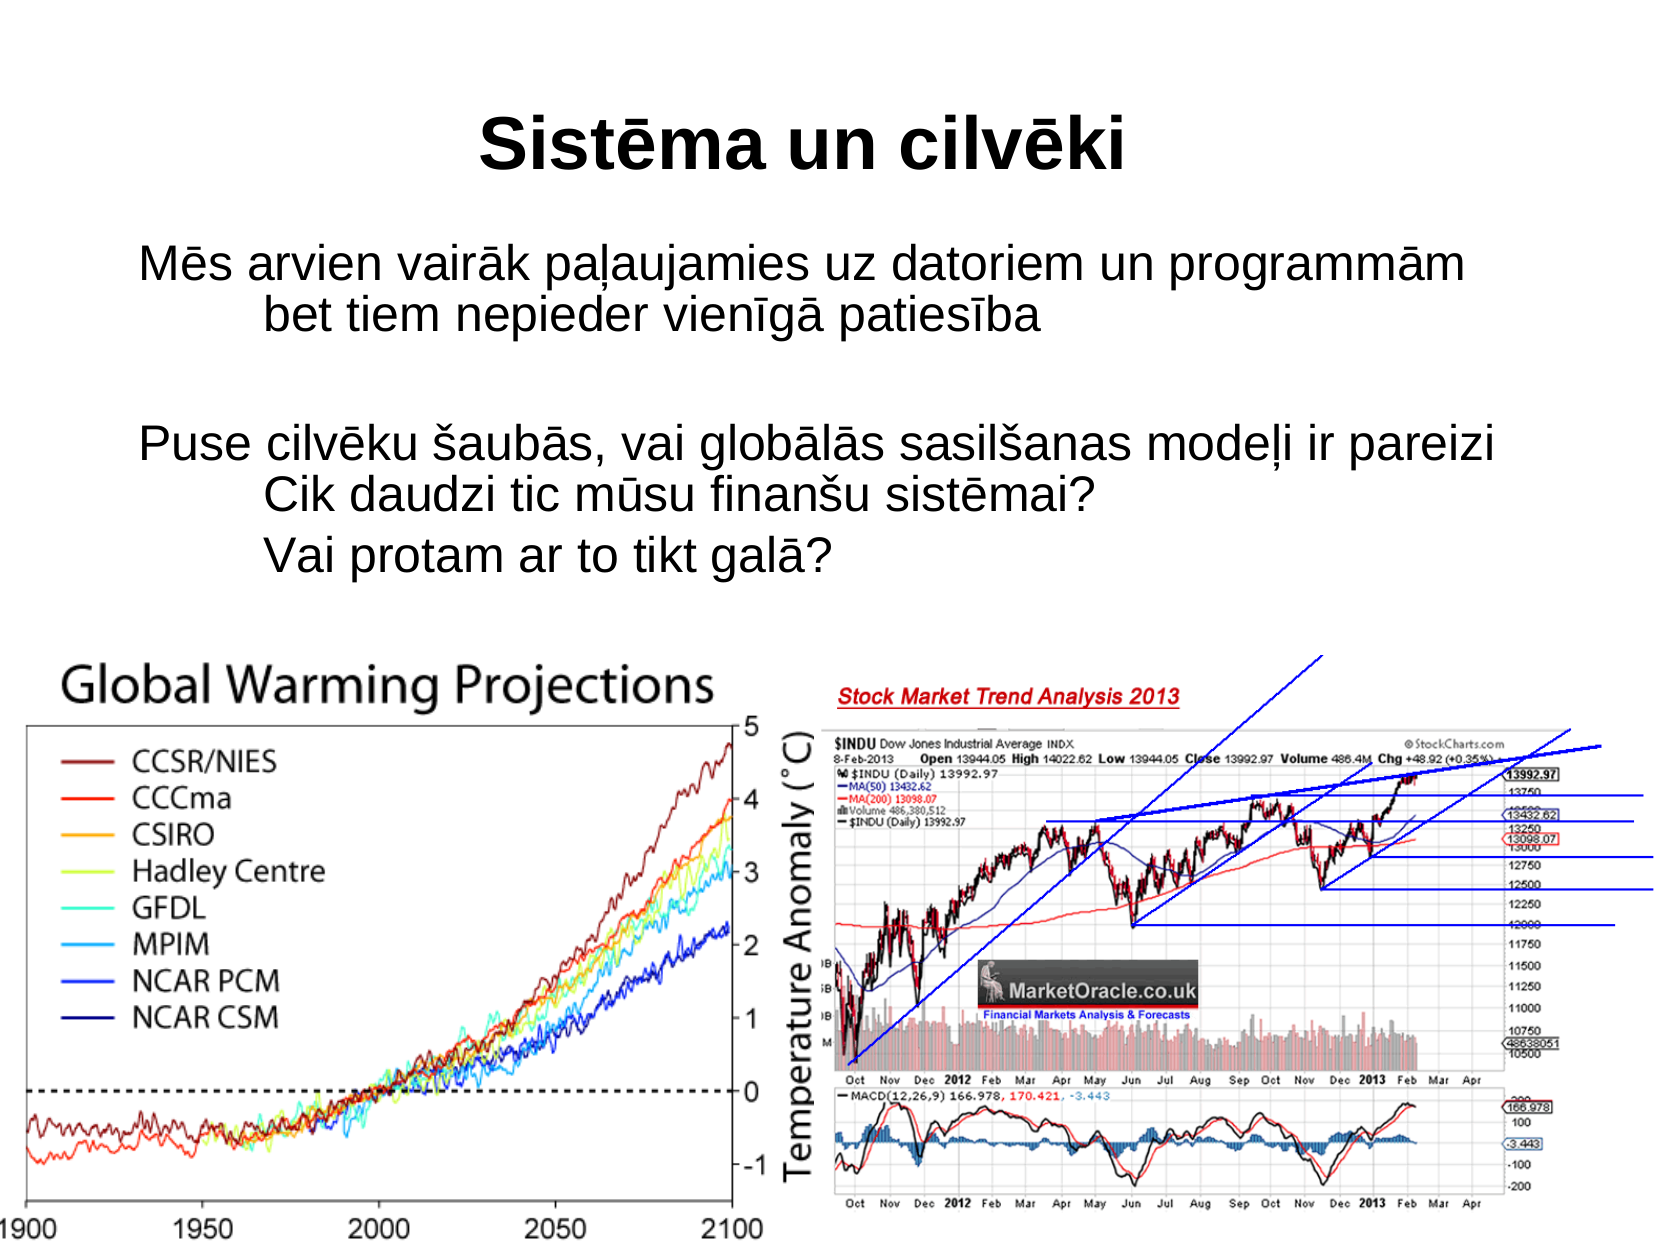

# Sistēma un cilvēki
Mēs arvien vairāk paļaujamies uz datoriem un programmām
bet tiem nepieder vienīgā patiesība
Puse cilvēku šaubās, vai globālās sasilšanas modeļi ir pareizi
Cik daudzi tic mūsu finanšu sistēmai?
Vai protam ar to tikt galā?